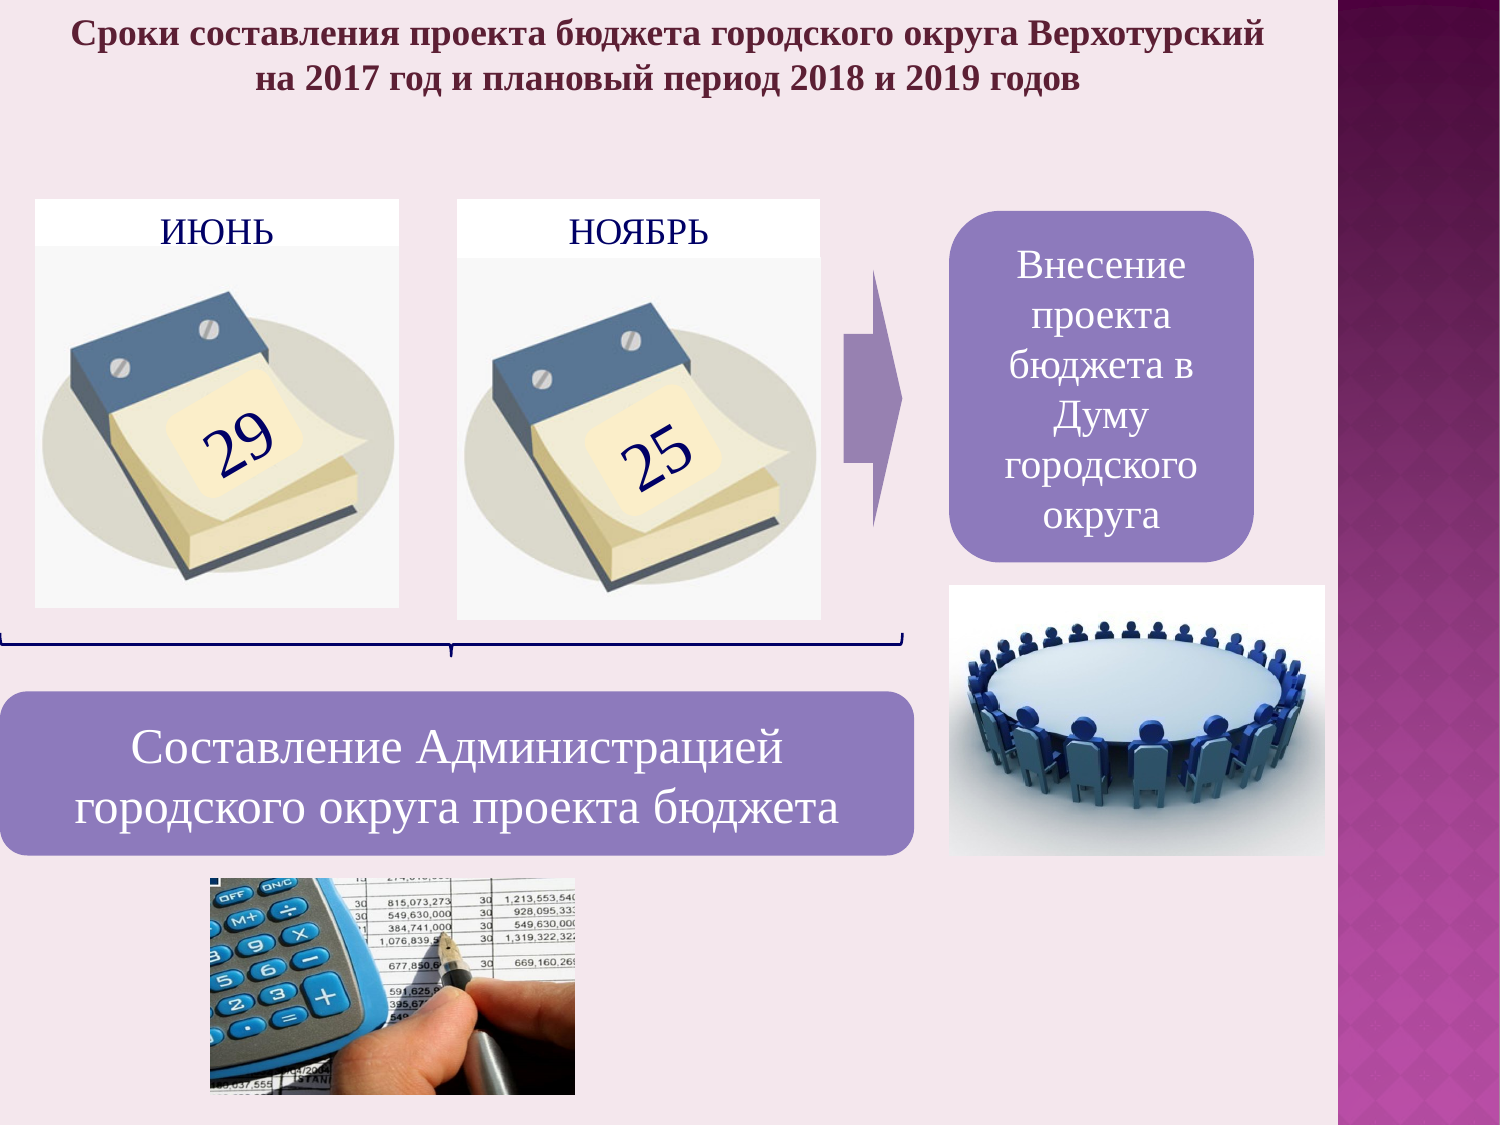

Сроки составления проекта бюджета городского округа Верхотурский
на 2017 год и плановый период 2018 и 2019 годов
ИЮНЬ
НОЯБРЬ
Внесение проекта бюджета в Думу городского округа
29
25
Составление Администрацией городского округа проекта бюджета